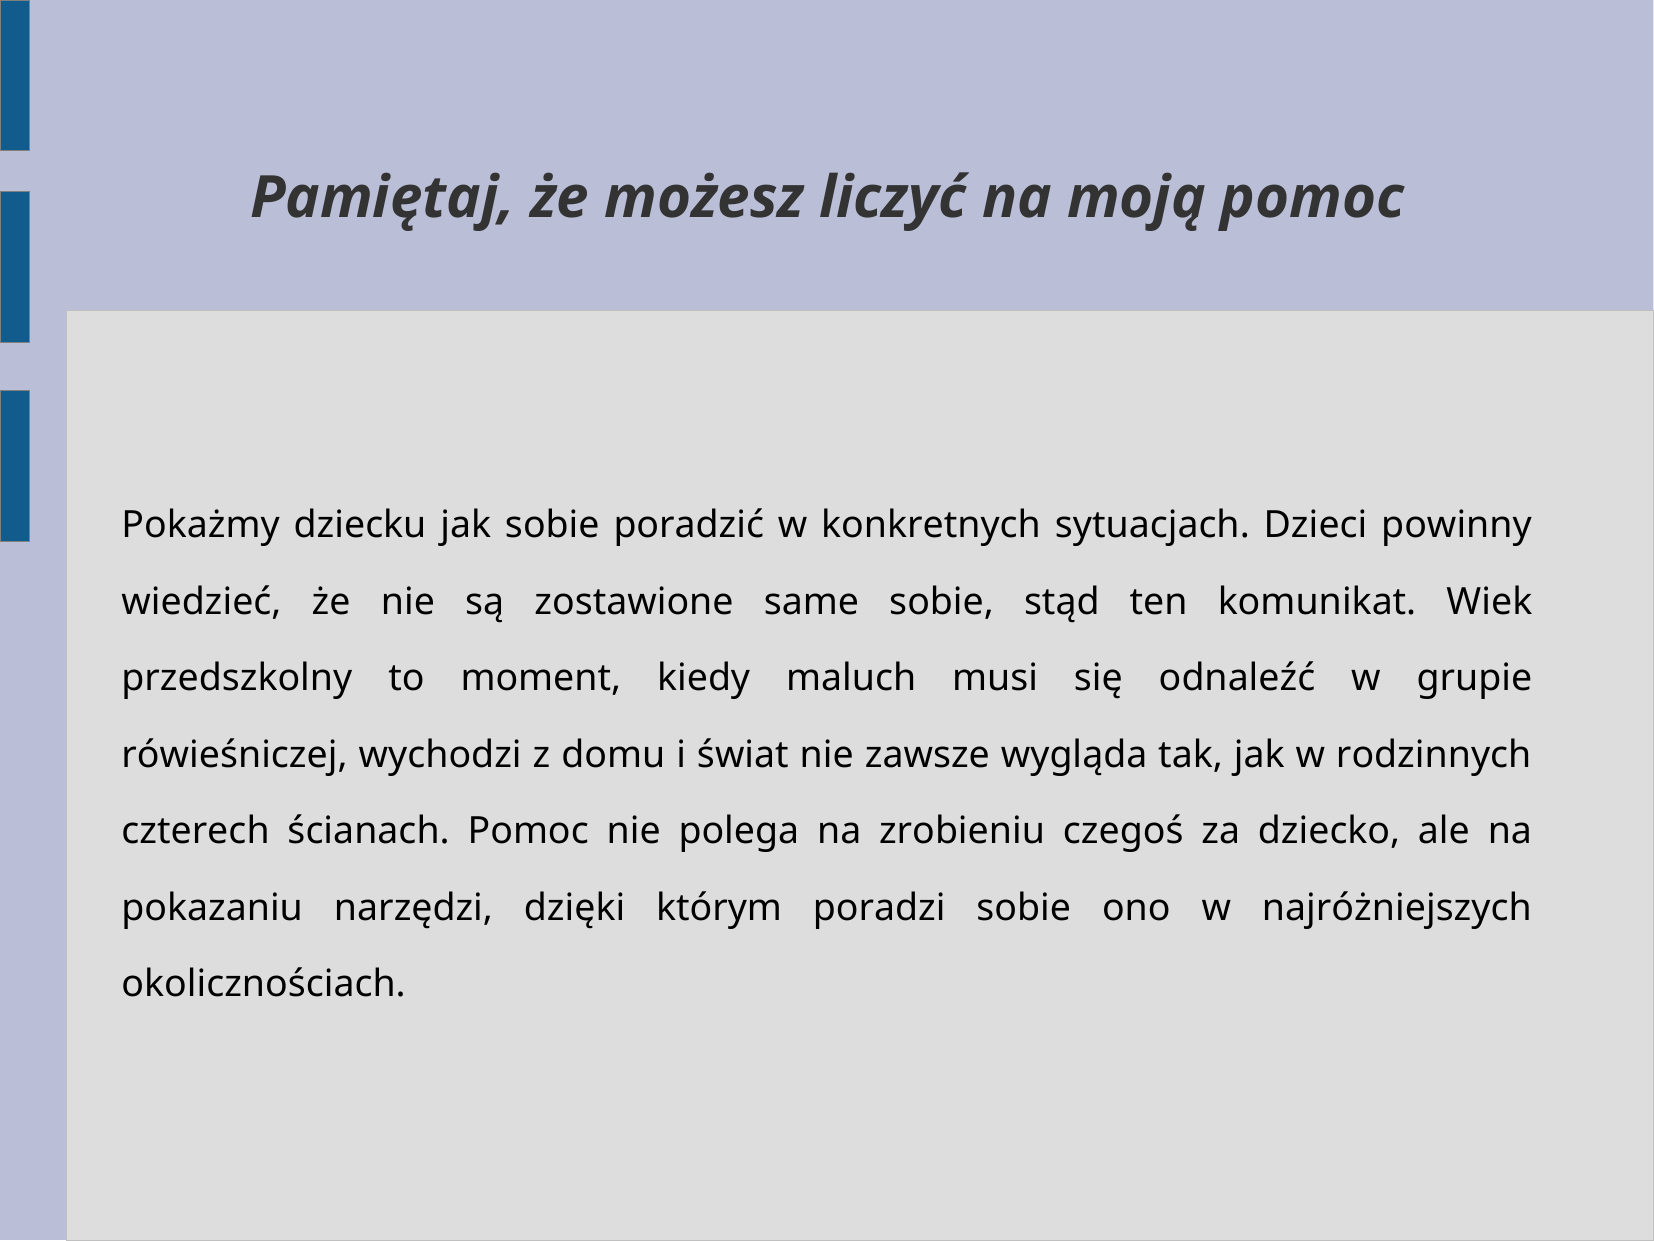

# Pamiętaj, że możesz liczyć na moją pomoc
Pokażmy dziecku jak sobie poradzić w konkretnych sytuacjach. Dzieci powinny wiedzieć, że nie są zostawione same sobie, stąd ten komunikat. Wiek przedszkolny to moment, kiedy maluch musi się odnaleźć w grupie rówieśniczej, wychodzi z domu i świat nie zawsze wygląda tak, jak w rodzinnych czterech ścianach. Pomoc nie polega na zrobieniu czegoś za dziecko, ale na pokazaniu narzędzi, dzięki którym poradzi sobie ono w najróżniejszych okolicznościach.